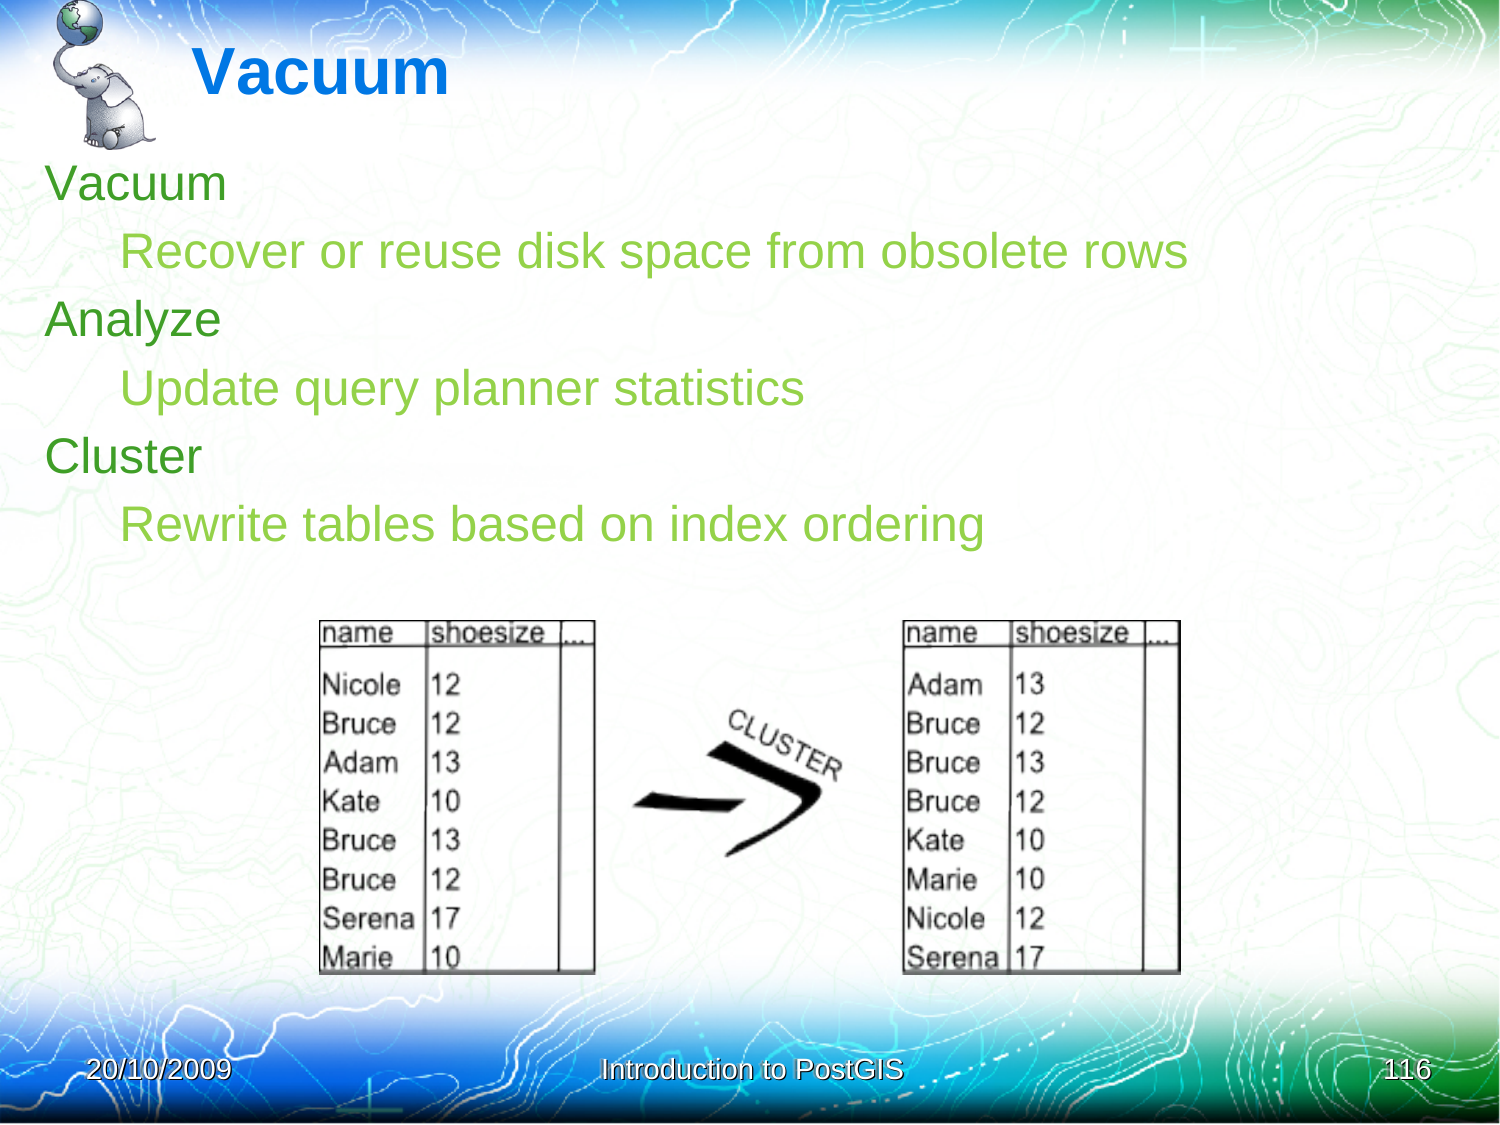

# Vacuum
Vacuum
Recover or reuse disk space from obsolete rows
Analyze
Update query planner statistics
Cluster
Rewrite tables based on index ordering
20/10/2009
Introduction to PostGIS
116